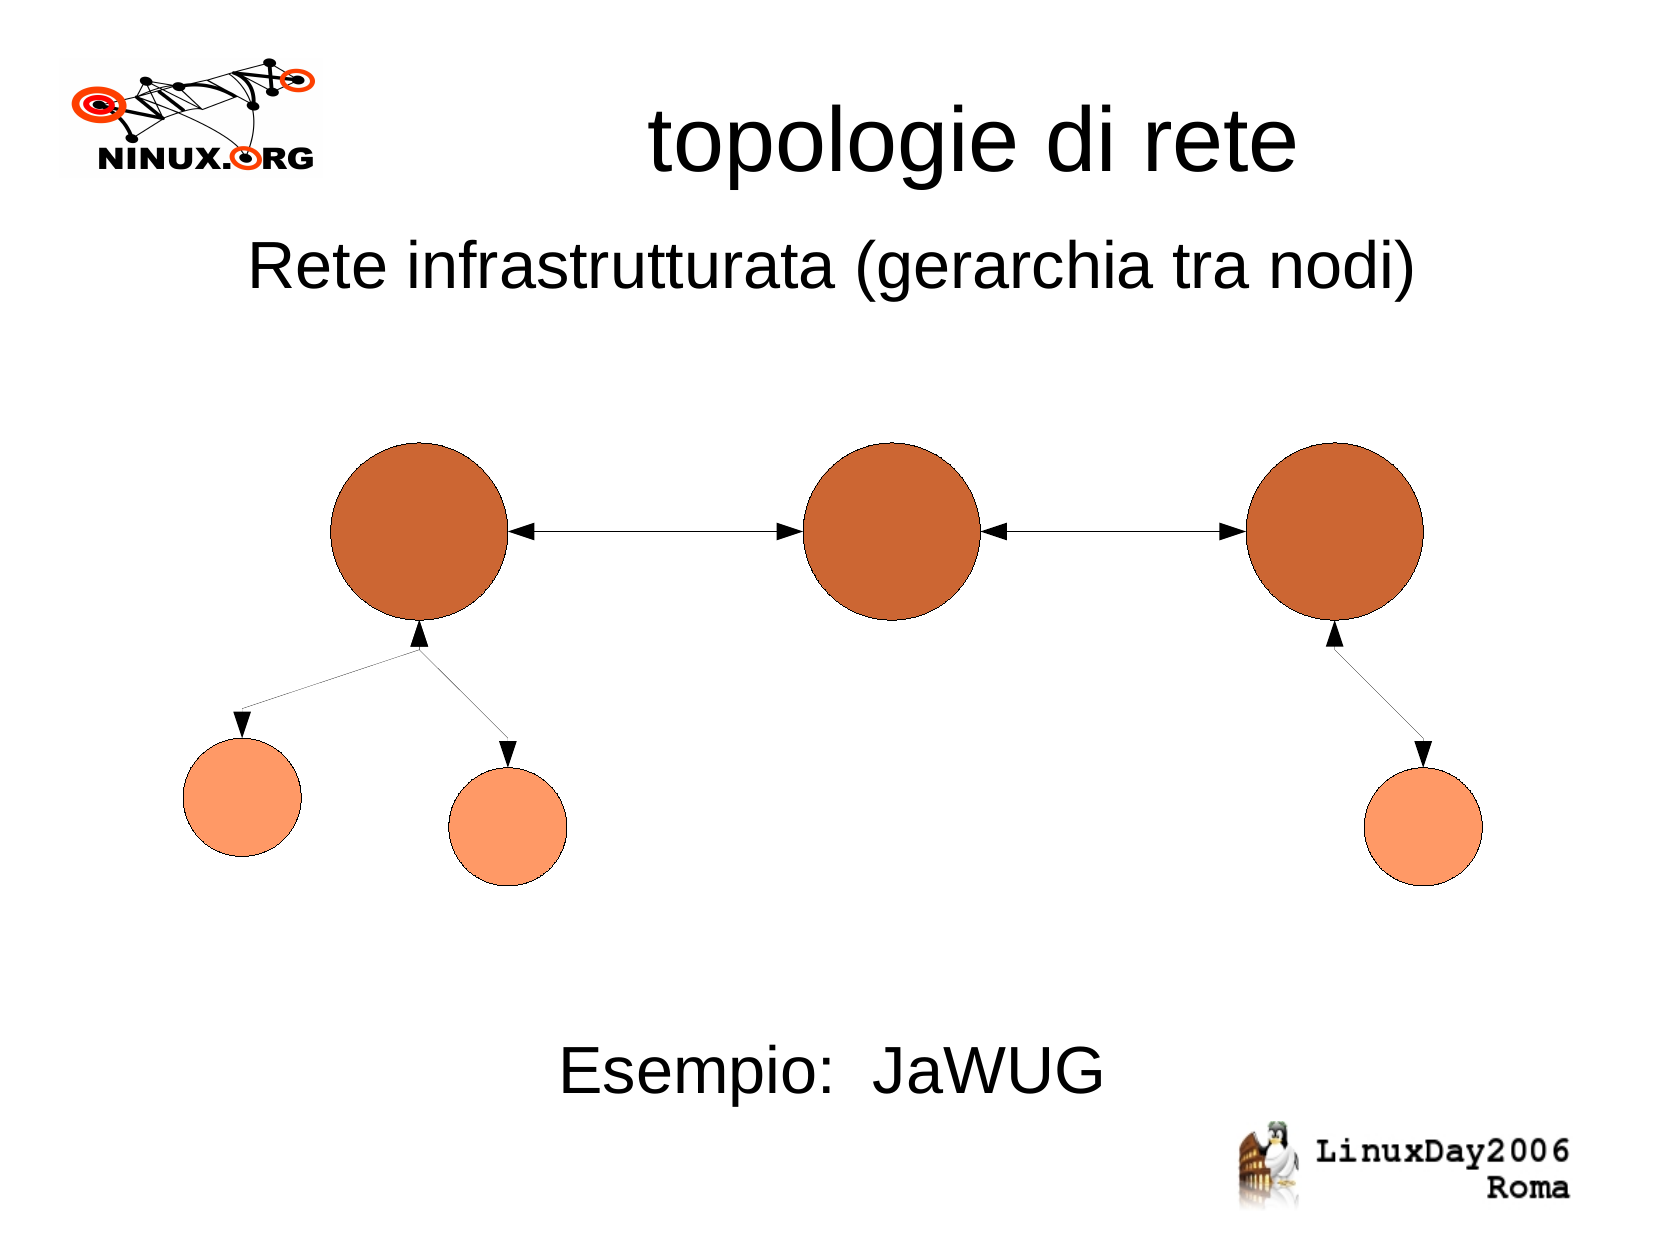

# topologie di rete
Rete infrastrutturata (gerarchia tra nodi)
Esempio: JaWUG